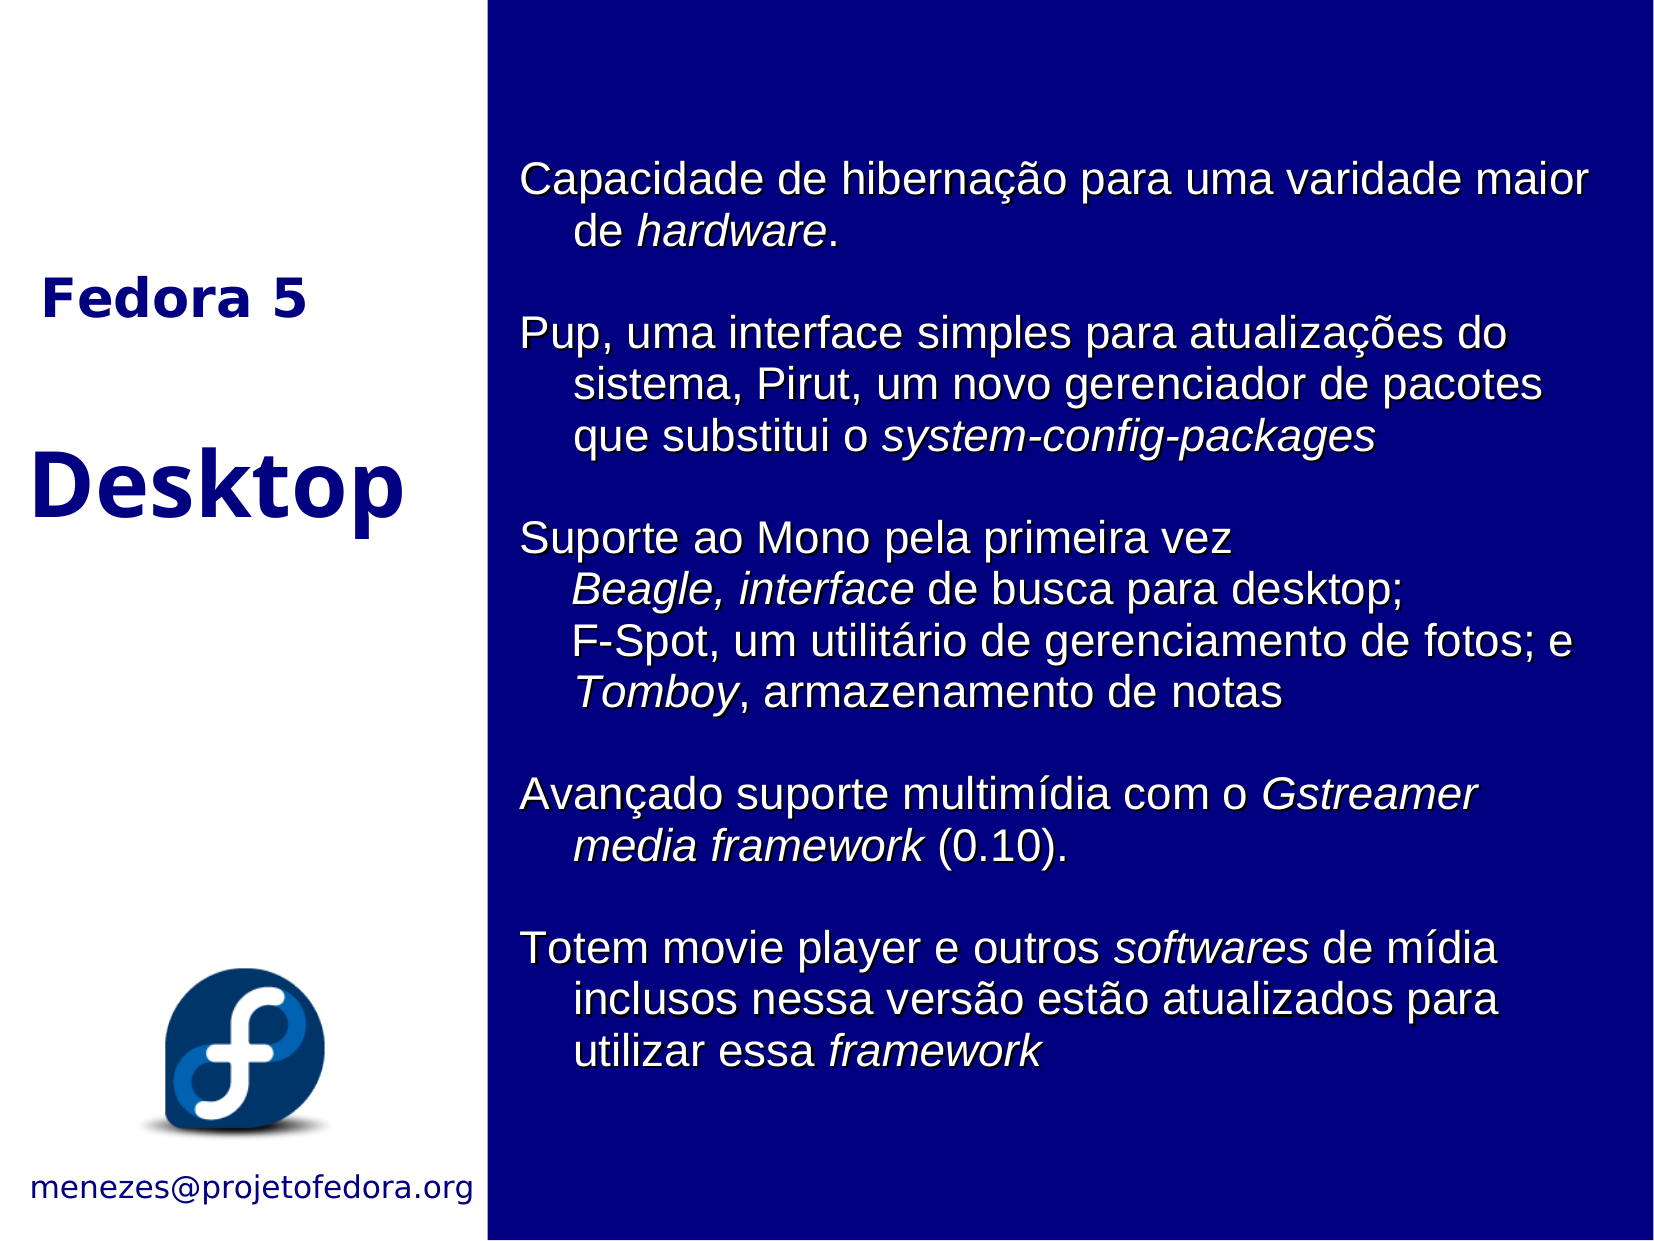

Capacidade de hibernação para uma varidade maior de hardware.
Pup, uma interface simples para atualizações do sistema, Pirut, um novo gerenciador de pacotes que substitui o system-config-packages
Suporte ao Mono pela primeira vez
 Beagle, interface de busca para desktop;
 F-Spot, um utilitário de gerenciamento de fotos; e Tomboy, armazenamento de notas
Avançado suporte multimídia com o Gstreamer media framework (0.10).
Totem movie player e outros softwares de mídia inclusos nessa versão estão atualizados para utilizar essa framework
Fedora 5
Desktop